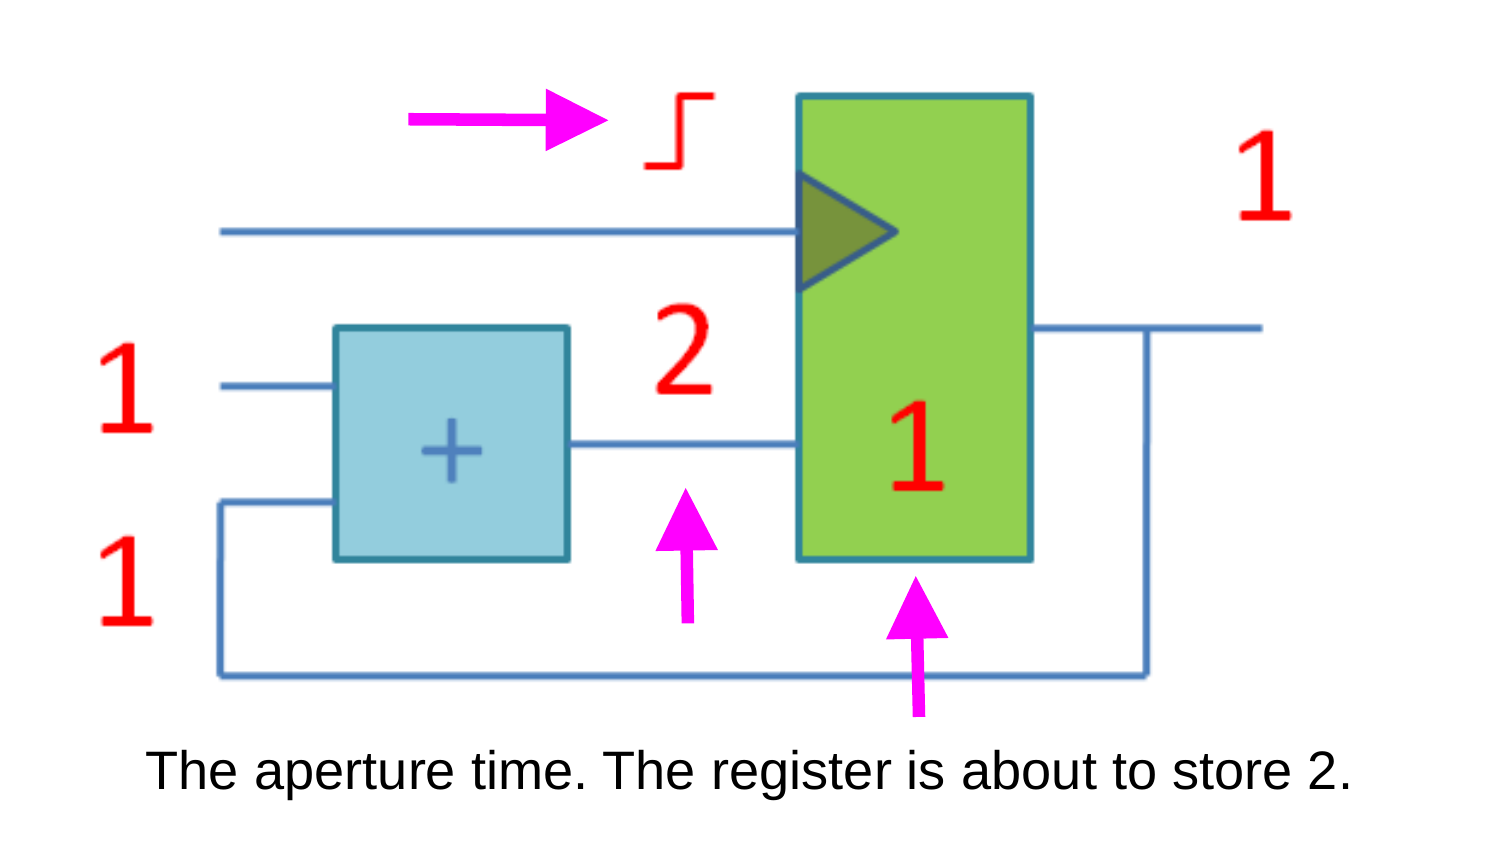

# The aperture time. The register is about to store 2.